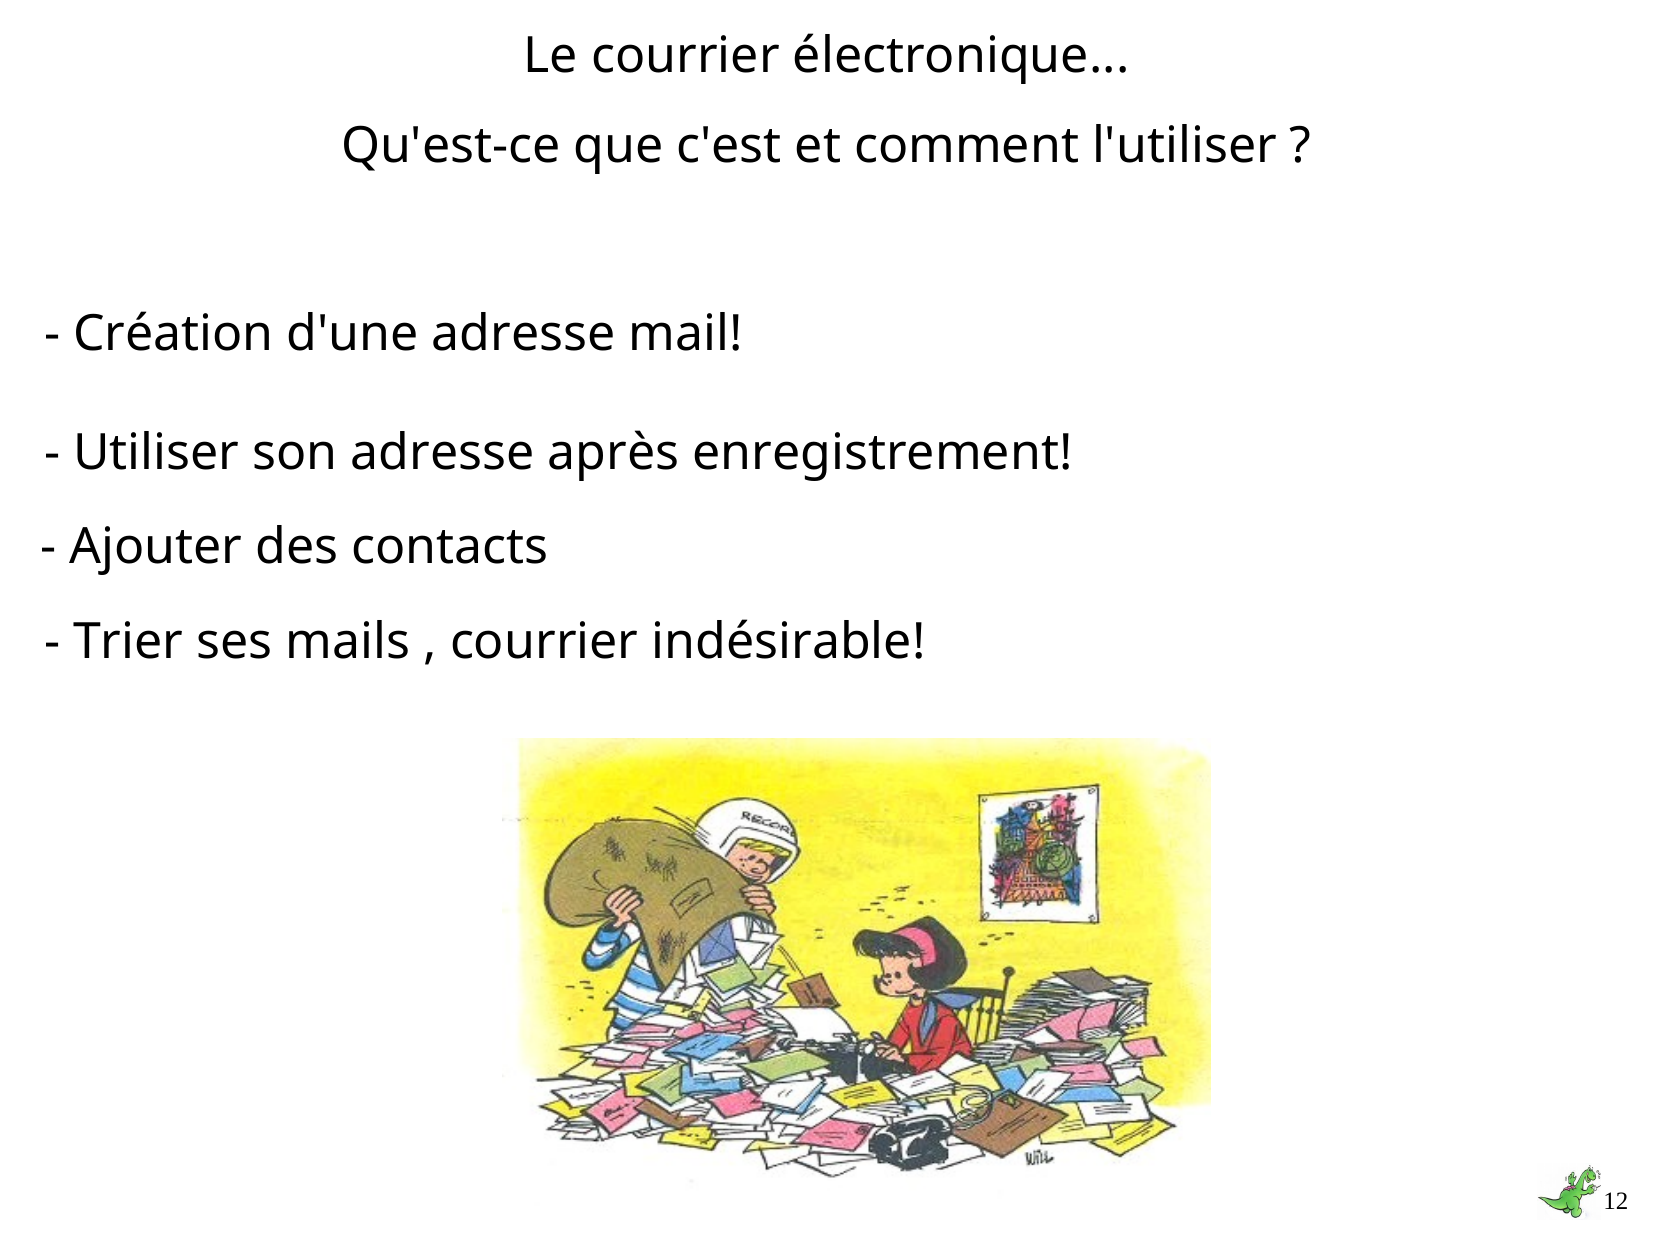

Le courrier électronique...
Qu'est-ce que c'est et comment l'utiliser ?
- Création d'une adresse mail!
- Utiliser son adresse après enregistrement!
 - Ajouter des contacts
- Trier ses mails , courrier indésirable!
12